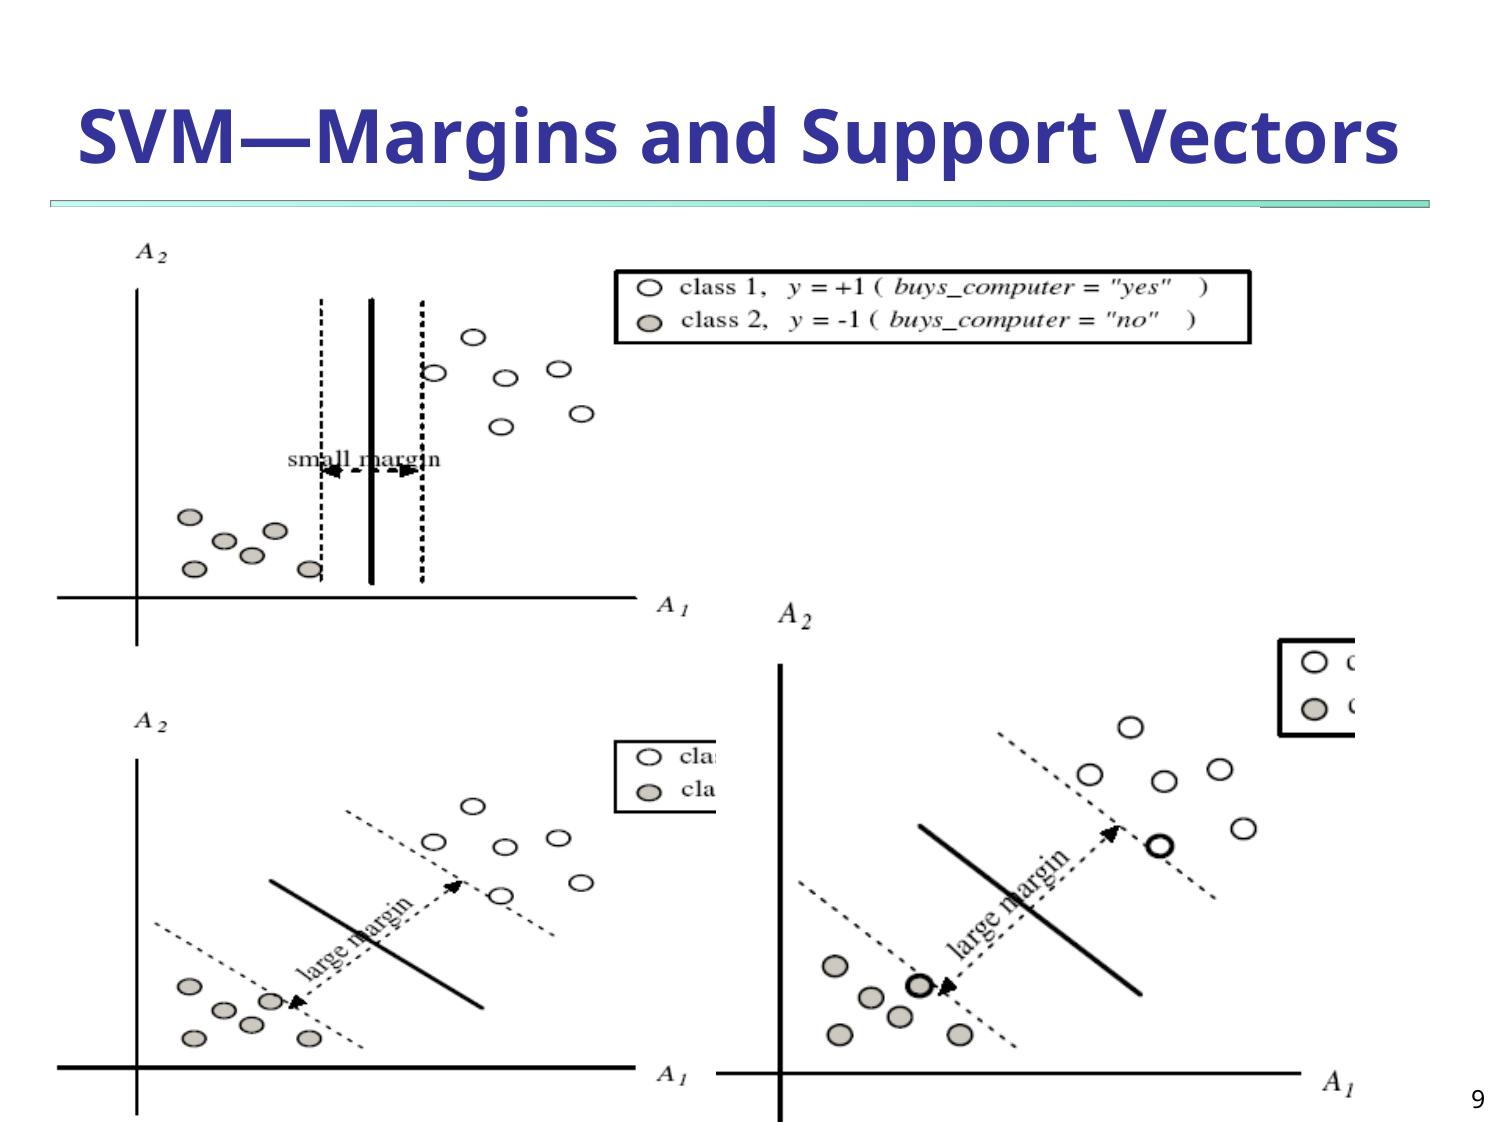

# SVM—Margins and Support Vectors
Data Mining: Concepts and Techniques